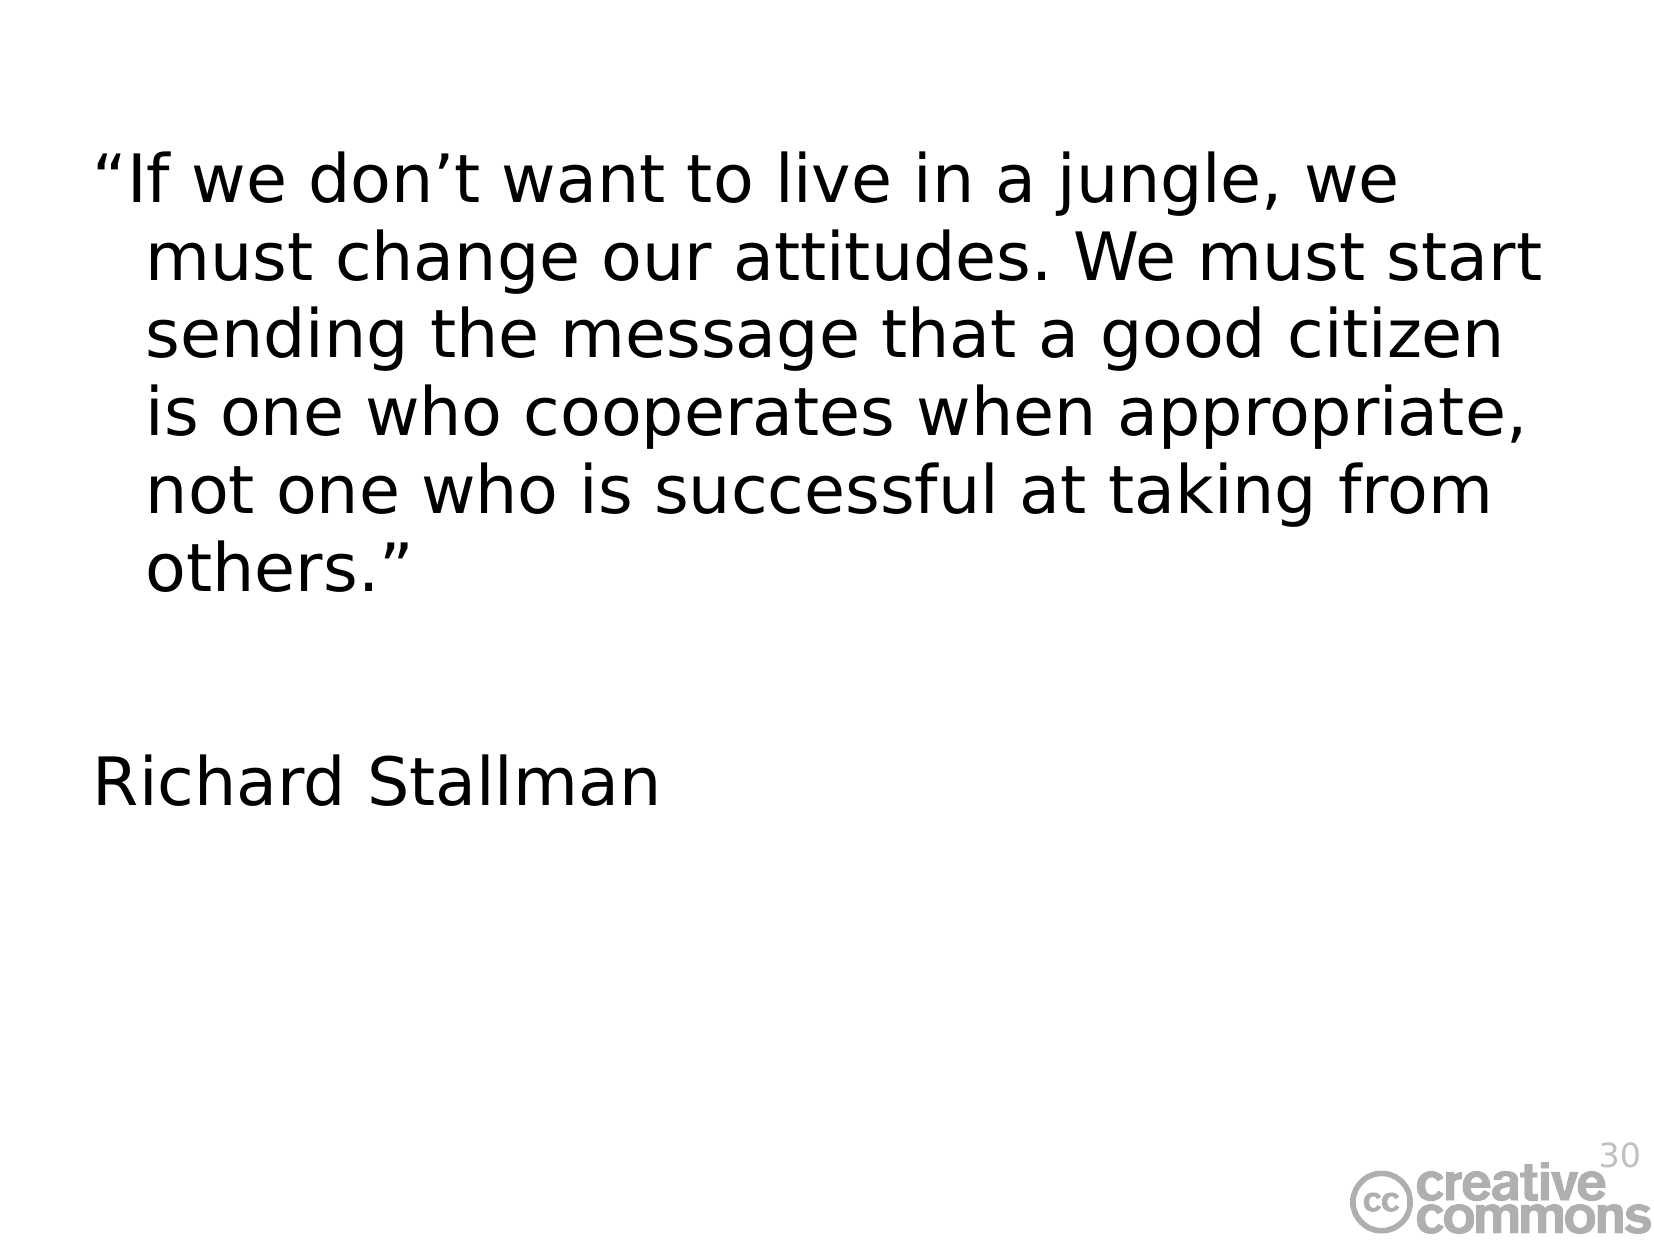

# “If we don’t want to live in a jungle, we must change our attitudes. We must start sending the message that a good citizen is one who cooperates when appropriate, not one who is successful at taking from others.”
Richard Stallman